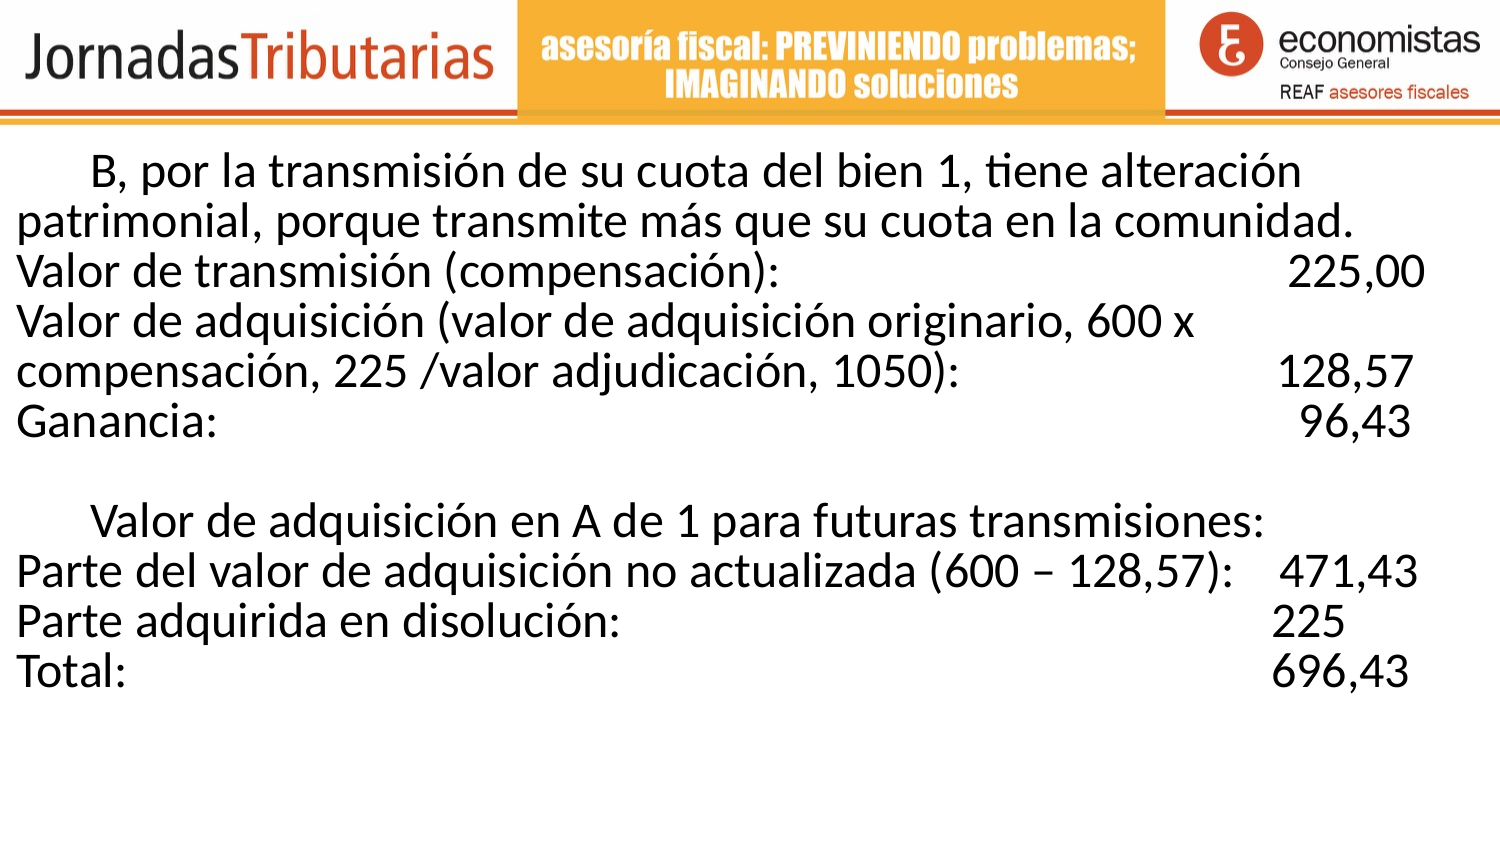

B, por la transmisión de su cuota del bien 1, tiene alteración patrimonial, porque transmite más que su cuota en la comunidad.
Valor de transmisión (compensación): 						 225,00
Valor de adquisición (valor de adquisición originario, 600 x compensación, 225 /valor adjudicación, 1050):				 128,57
Ganancia: 										 96,43
	Valor de adquisición en A de 1 para futuras transmisiones:
Parte del valor de adquisición no actualizada (600 – 128,57): 471,43
Parte adquirida en disolución: 				225
Total: 				696,43